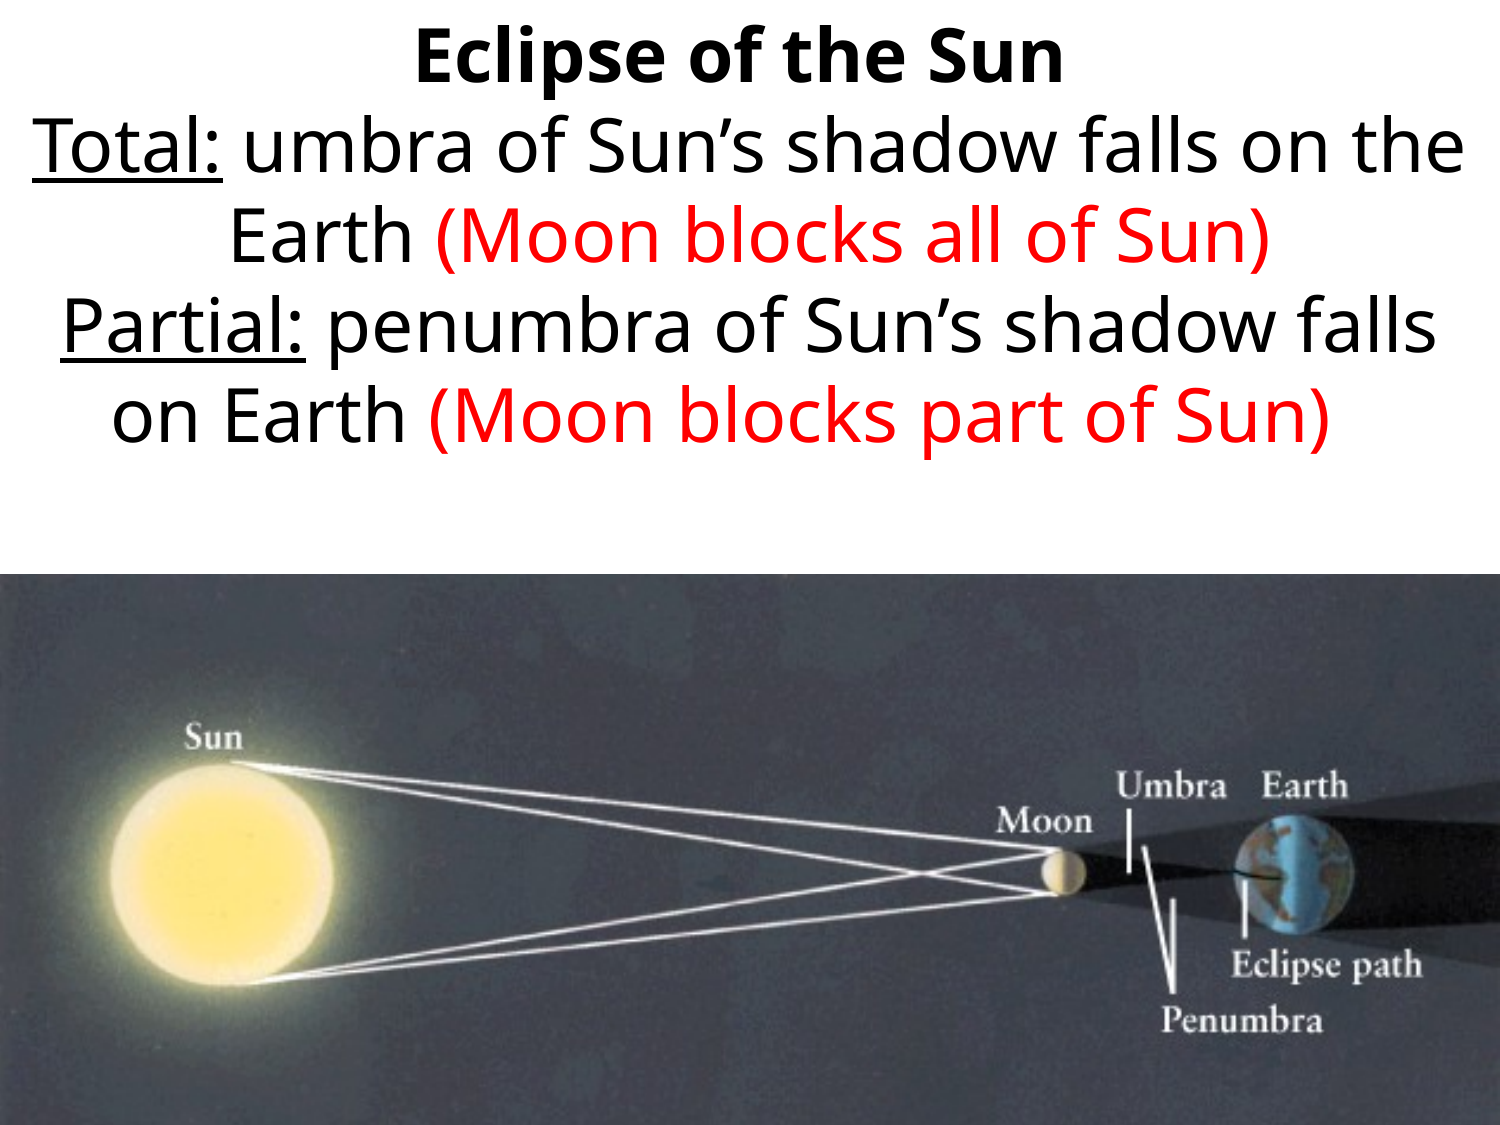

Eclipse of the Sun
Total: umbra of Sun’s shadow falls on the Earth (Moon blocks all of Sun)
Partial: penumbra of Sun’s shadow falls on Earth (Moon blocks part of Sun)